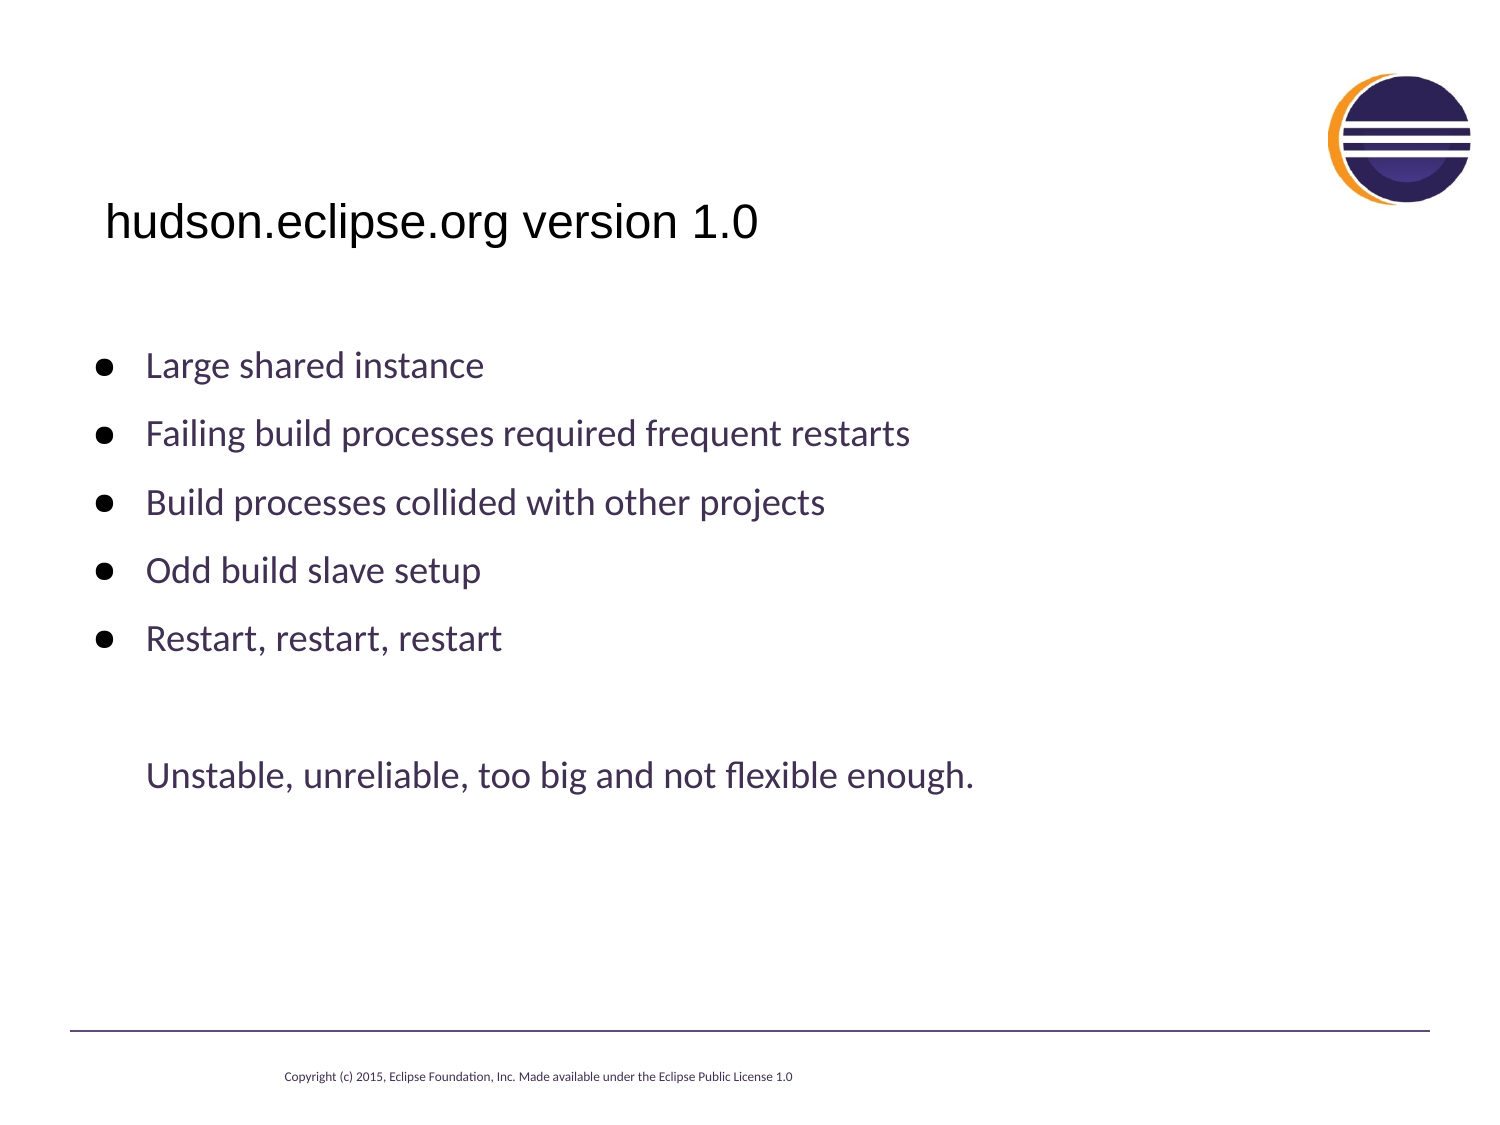

# hudson.eclipse.org version 1.0
Large shared instance
Failing build processes required frequent restarts
Build processes collided with other projects
Odd build slave setup
Restart, restart, restart
Unstable, unreliable, too big and not flexible enough.
Copyright (c) 2015, Eclipse Foundation, Inc. Made available under the Eclipse Public License 1.0!!